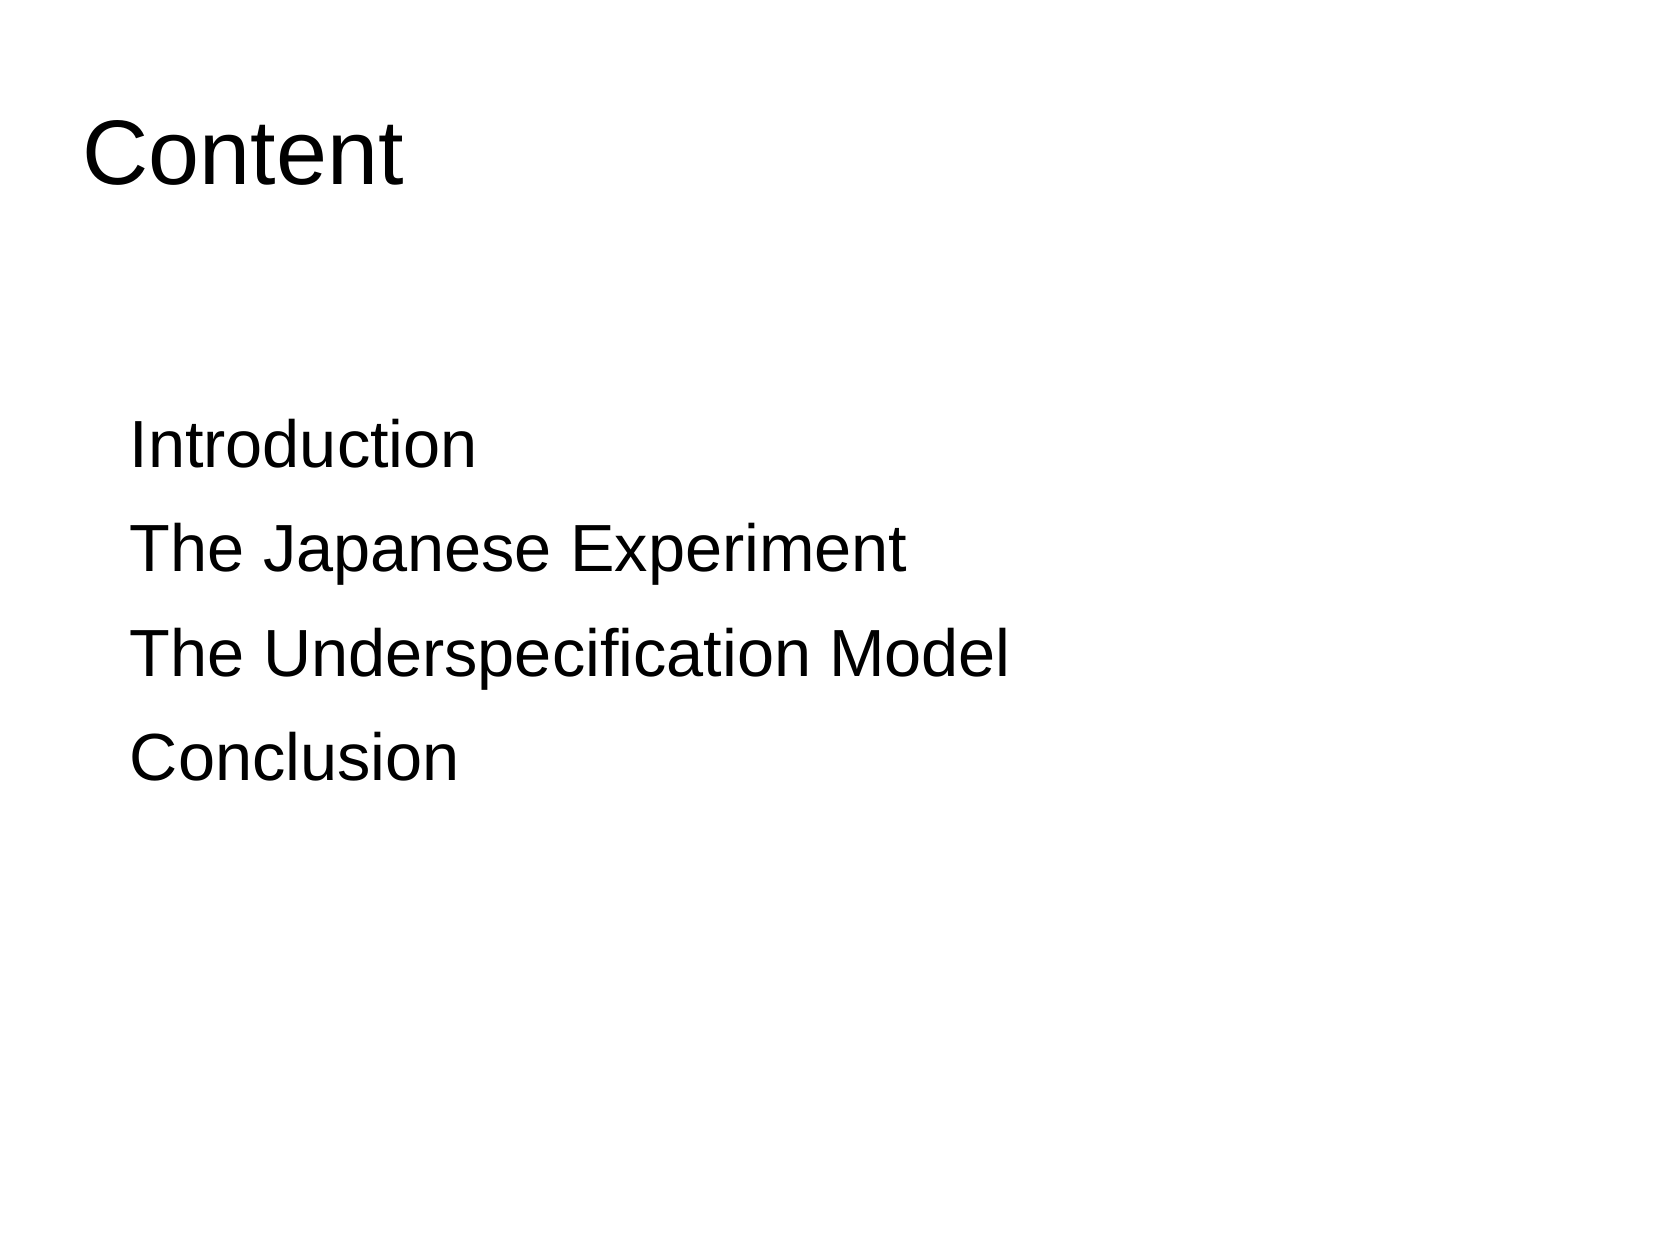

# Content
Introduction
The Japanese Experiment
The Underspecification Model
Conclusion